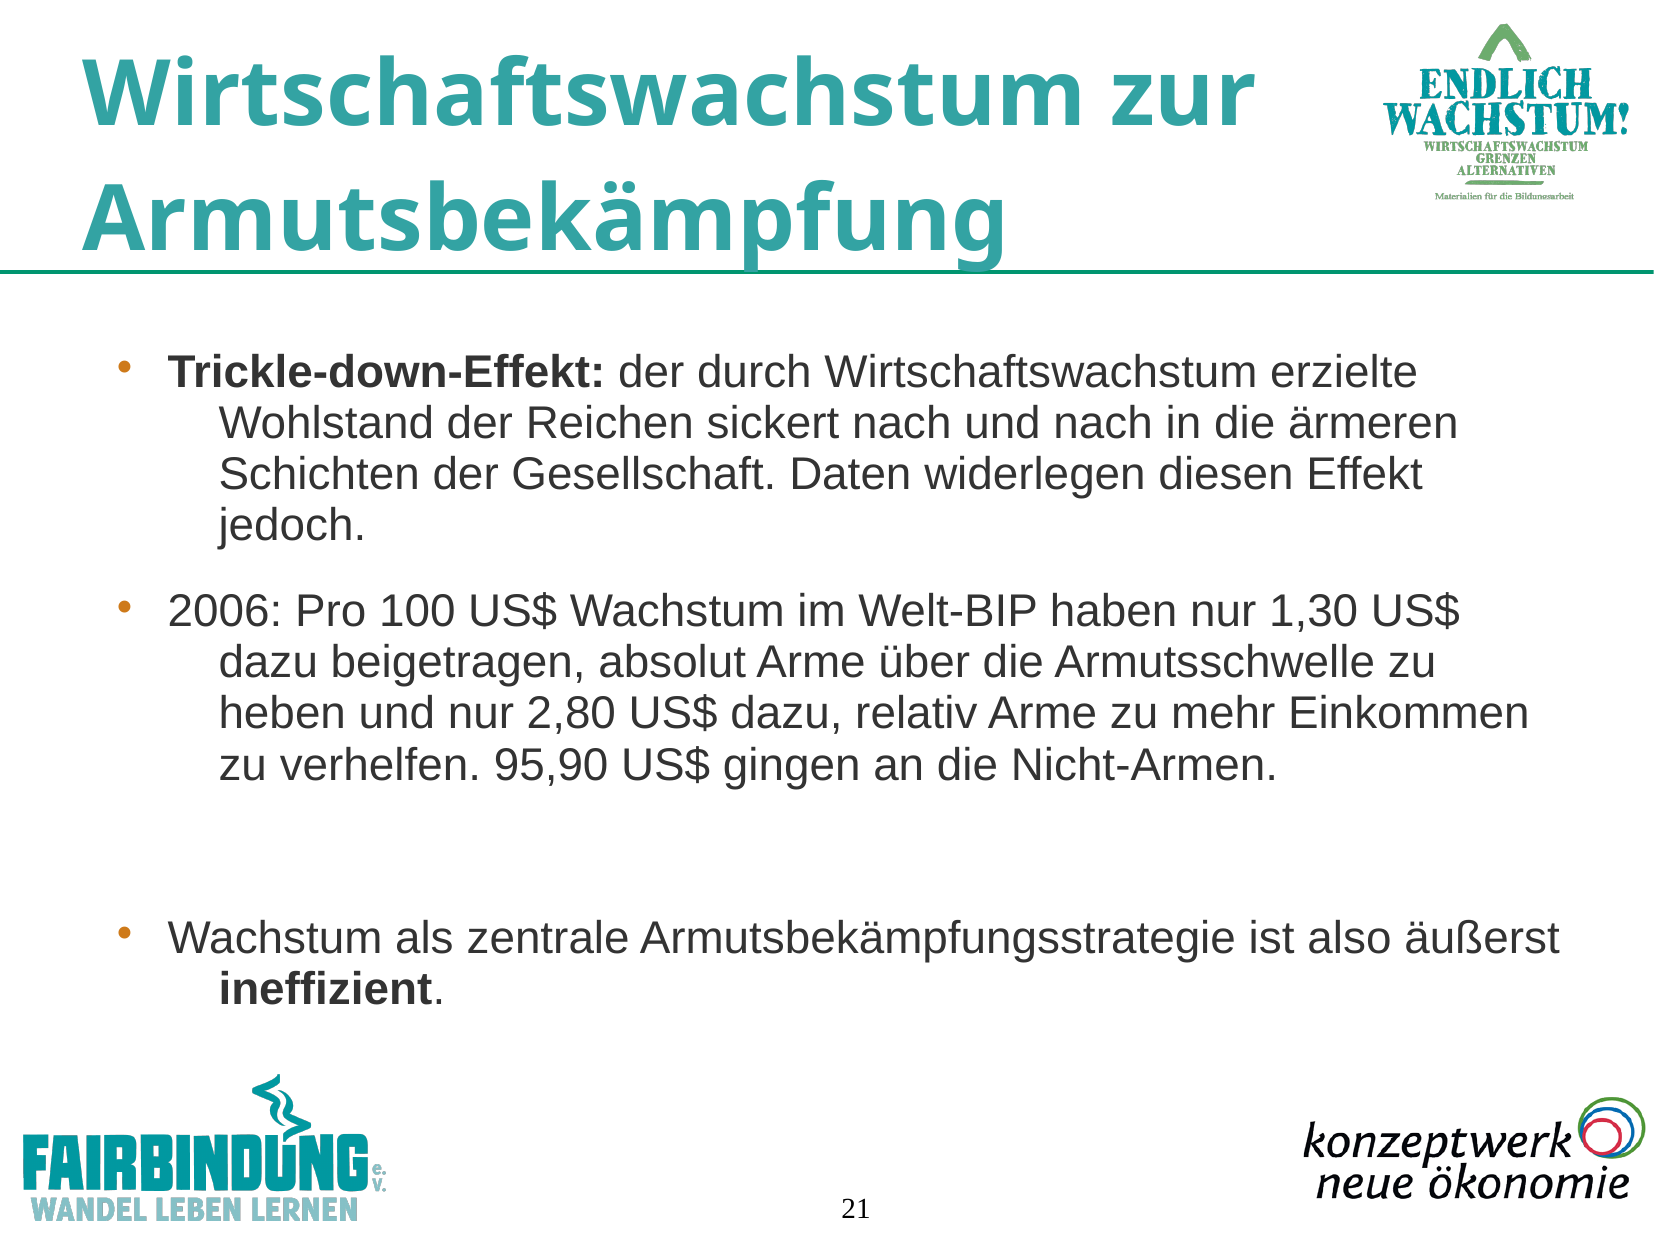

# Wirtschaftswachstum zur Armutsbekämpfung
Trickle-down-Effekt: der durch Wirtschaftswachstum erzielte Wohlstand der Reichen sickert nach und nach in die ärmeren Schichten der Gesellschaft. Daten widerlegen diesen Effekt jedoch.
2006: Pro 100 US$ Wachstum im Welt-BIP haben nur 1,30 US$ dazu beigetragen, absolut Arme über die Armutsschwelle zu heben und nur 2,80 US$ dazu, relativ Arme zu mehr Einkommen zu verhelfen. 95,90 US$ gingen an die Nicht-Armen.
Wachstum als zentrale Armutsbekämpfungsstrategie ist also äußerst ineffizient.
21